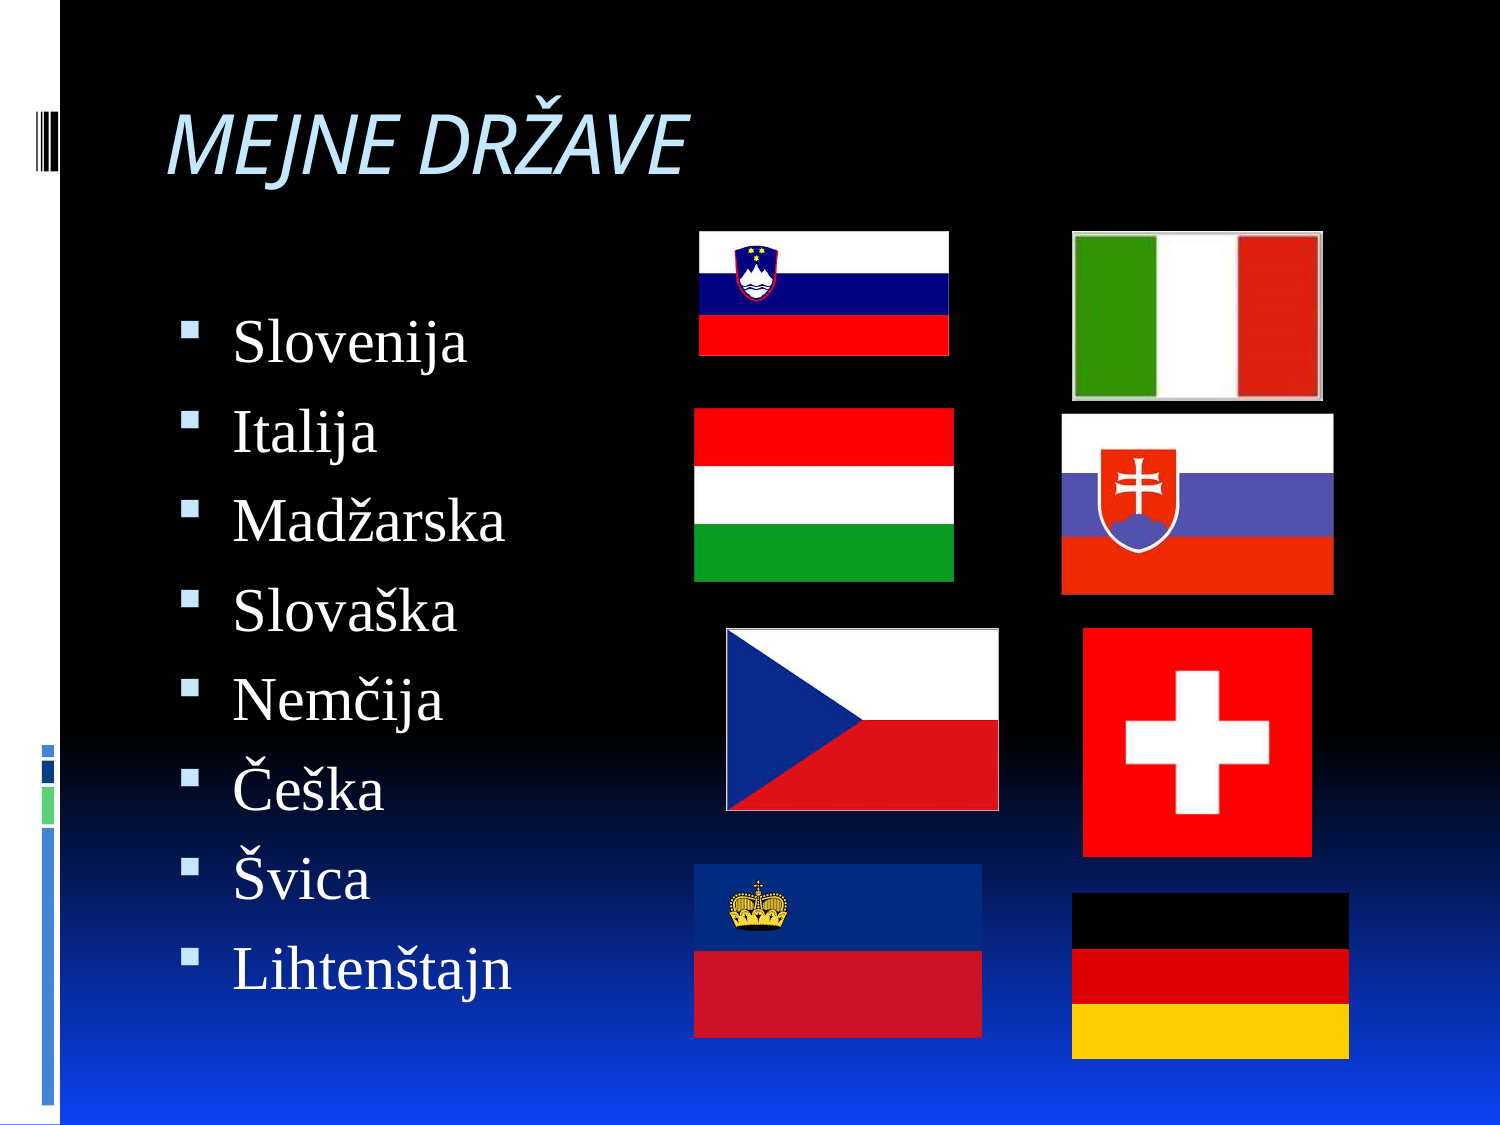

# MEJNE DRŽAVE
Slovenija
Italija
Madžarska
Slovaška
Nemčija
Češka
Švica
Lihtenštajn